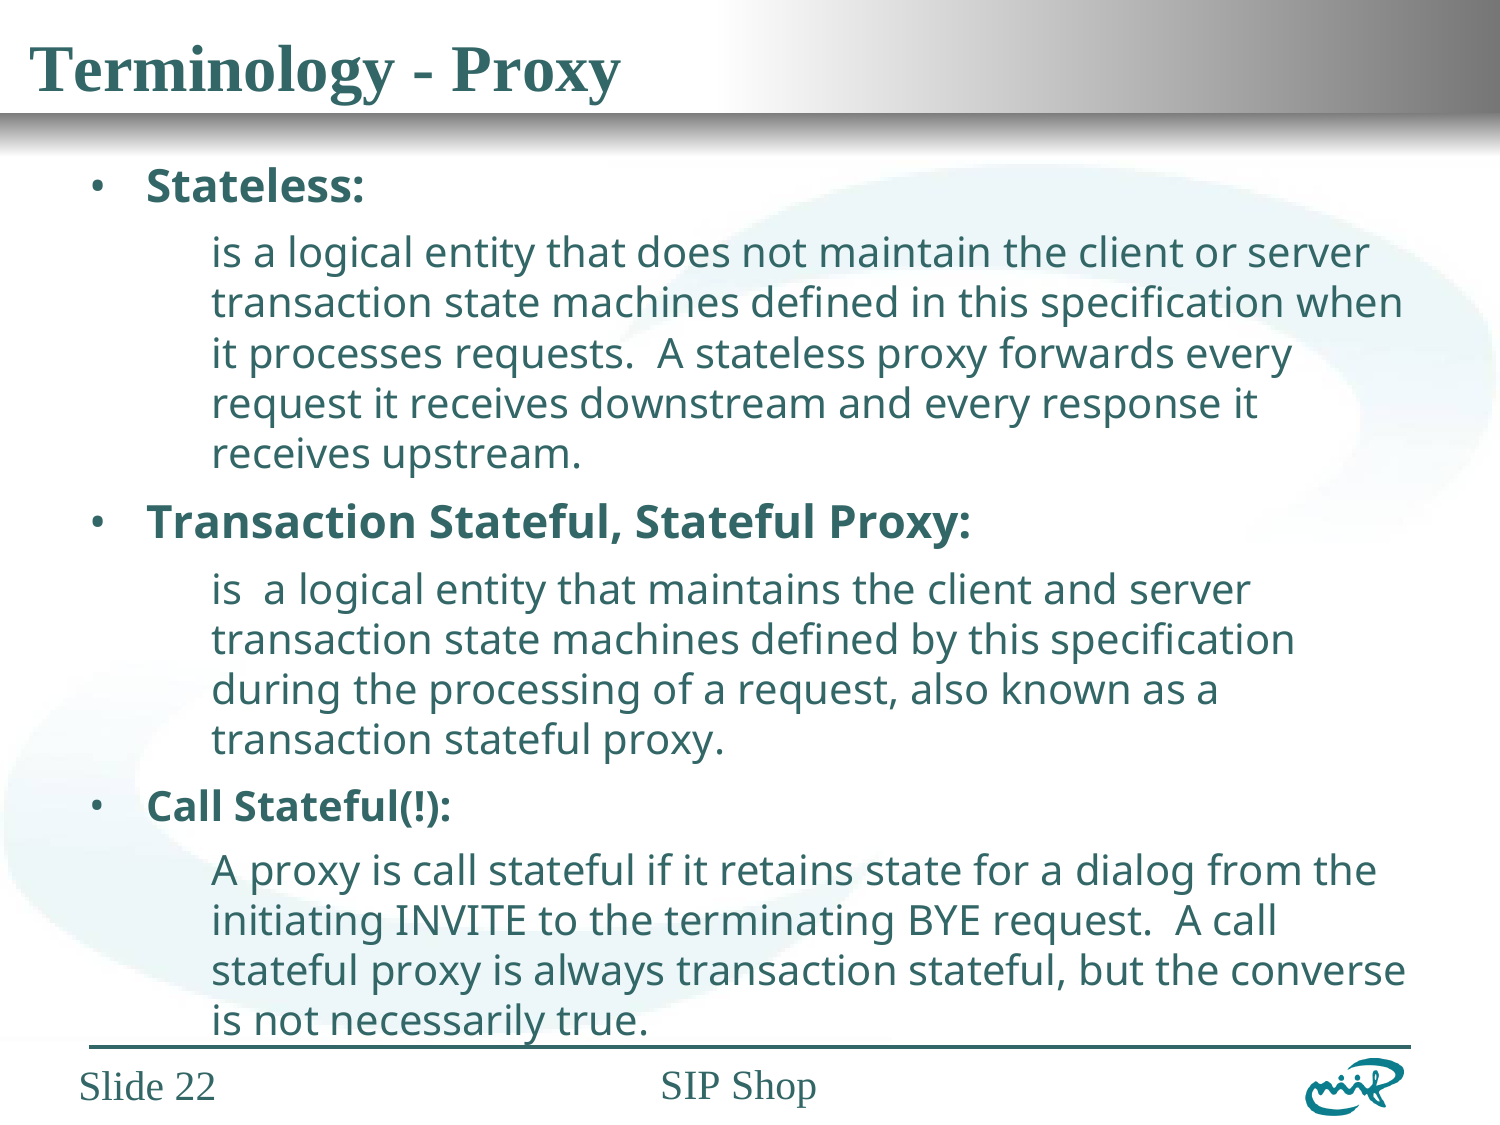

# Terminology - Proxy
Stateless:
is a logical entity that does not maintain the client or server transaction state machines defined in this specification when it processes requests. A stateless proxy forwards every request it receives downstream and every response it receives upstream.
Transaction Stateful, Stateful Proxy:
is a logical entity that maintains the client and server transaction state machines defined by this specification during the processing of a request, also known as a transaction stateful proxy.
Call Stateful(!):
A proxy is call stateful if it retains state for a dialog from the initiating INVITE to the terminating BYE request. A call stateful proxy is always transaction stateful, but the converse is not necessarily true.
22